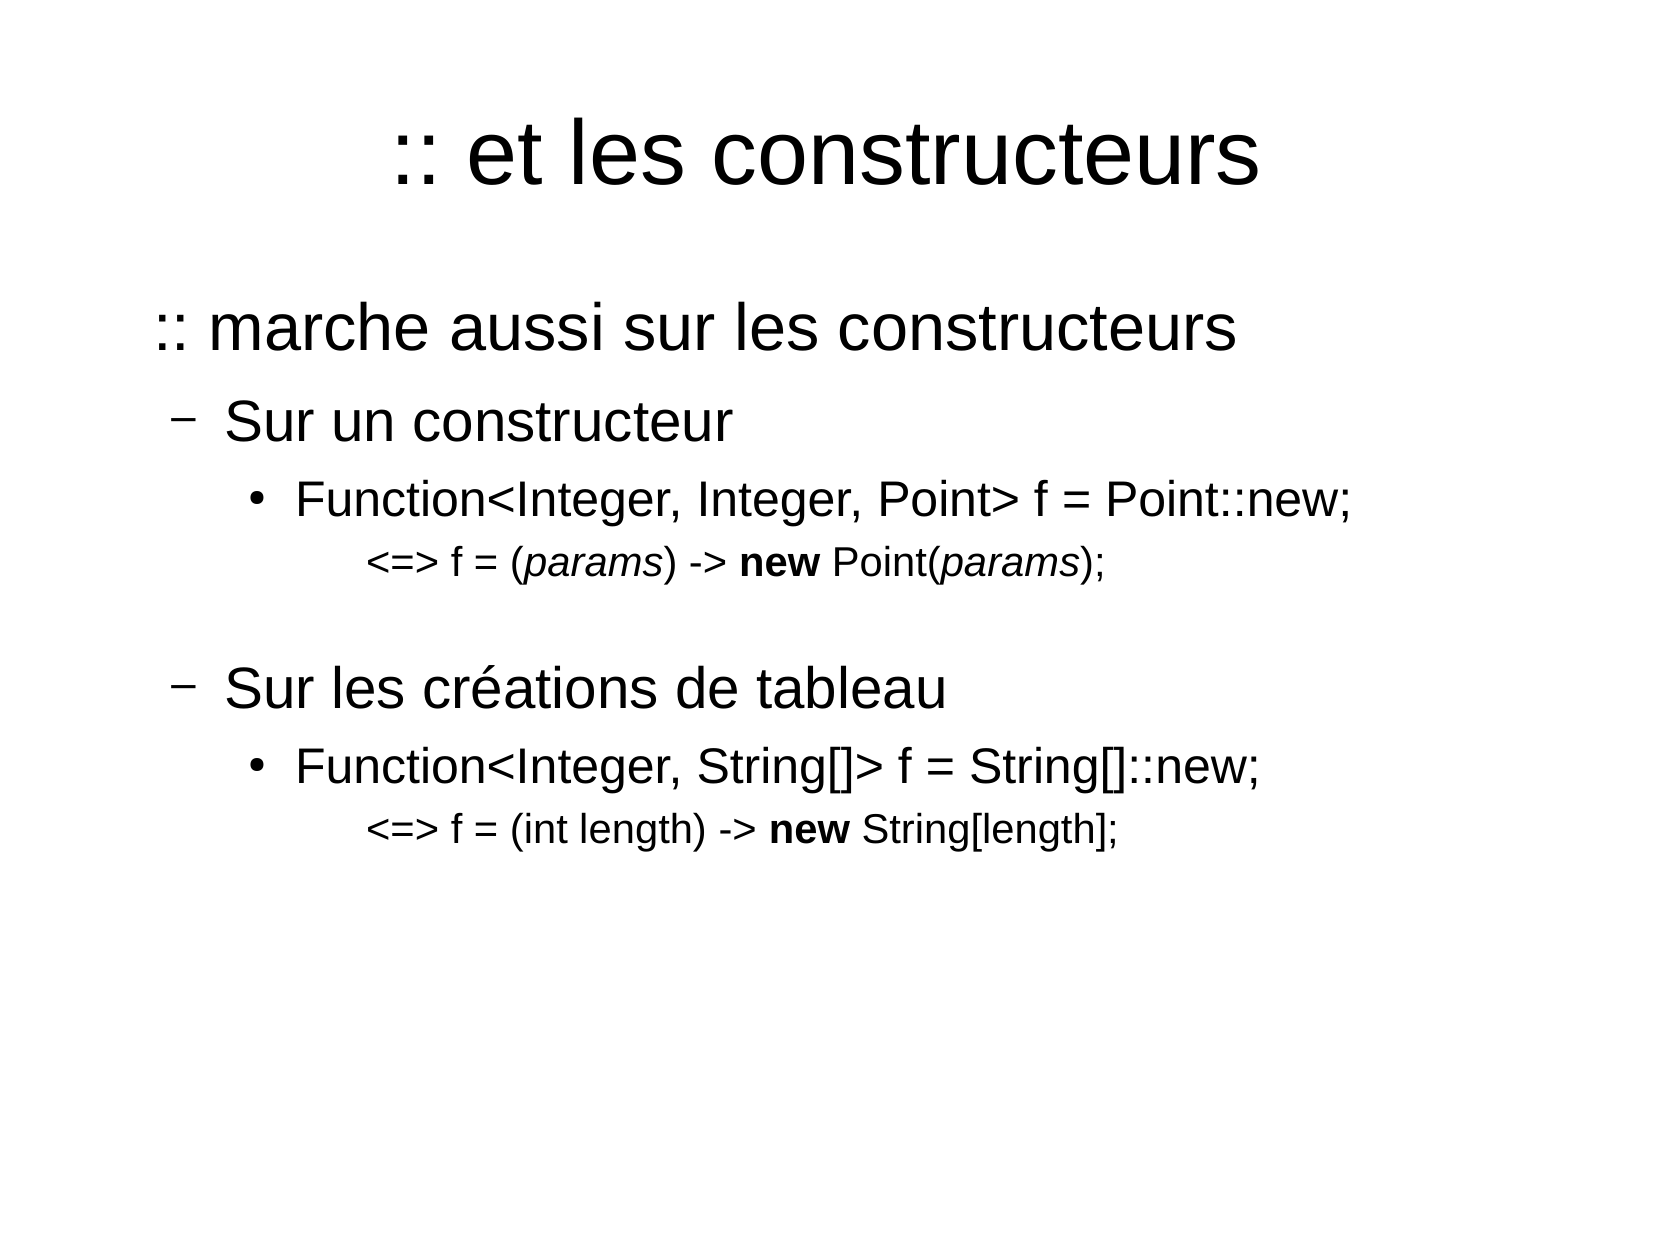

# :: et les constructeurs
:: marche aussi sur les constructeurs
Sur un constructeur
Function<Integer, Integer, Point> f = Point::new;
<=> f = (params) -> new Point(params);
Sur les créations de tableau
Function<Integer, String[]> f = String[]::new;
<=> f = (int length) -> new String[length];